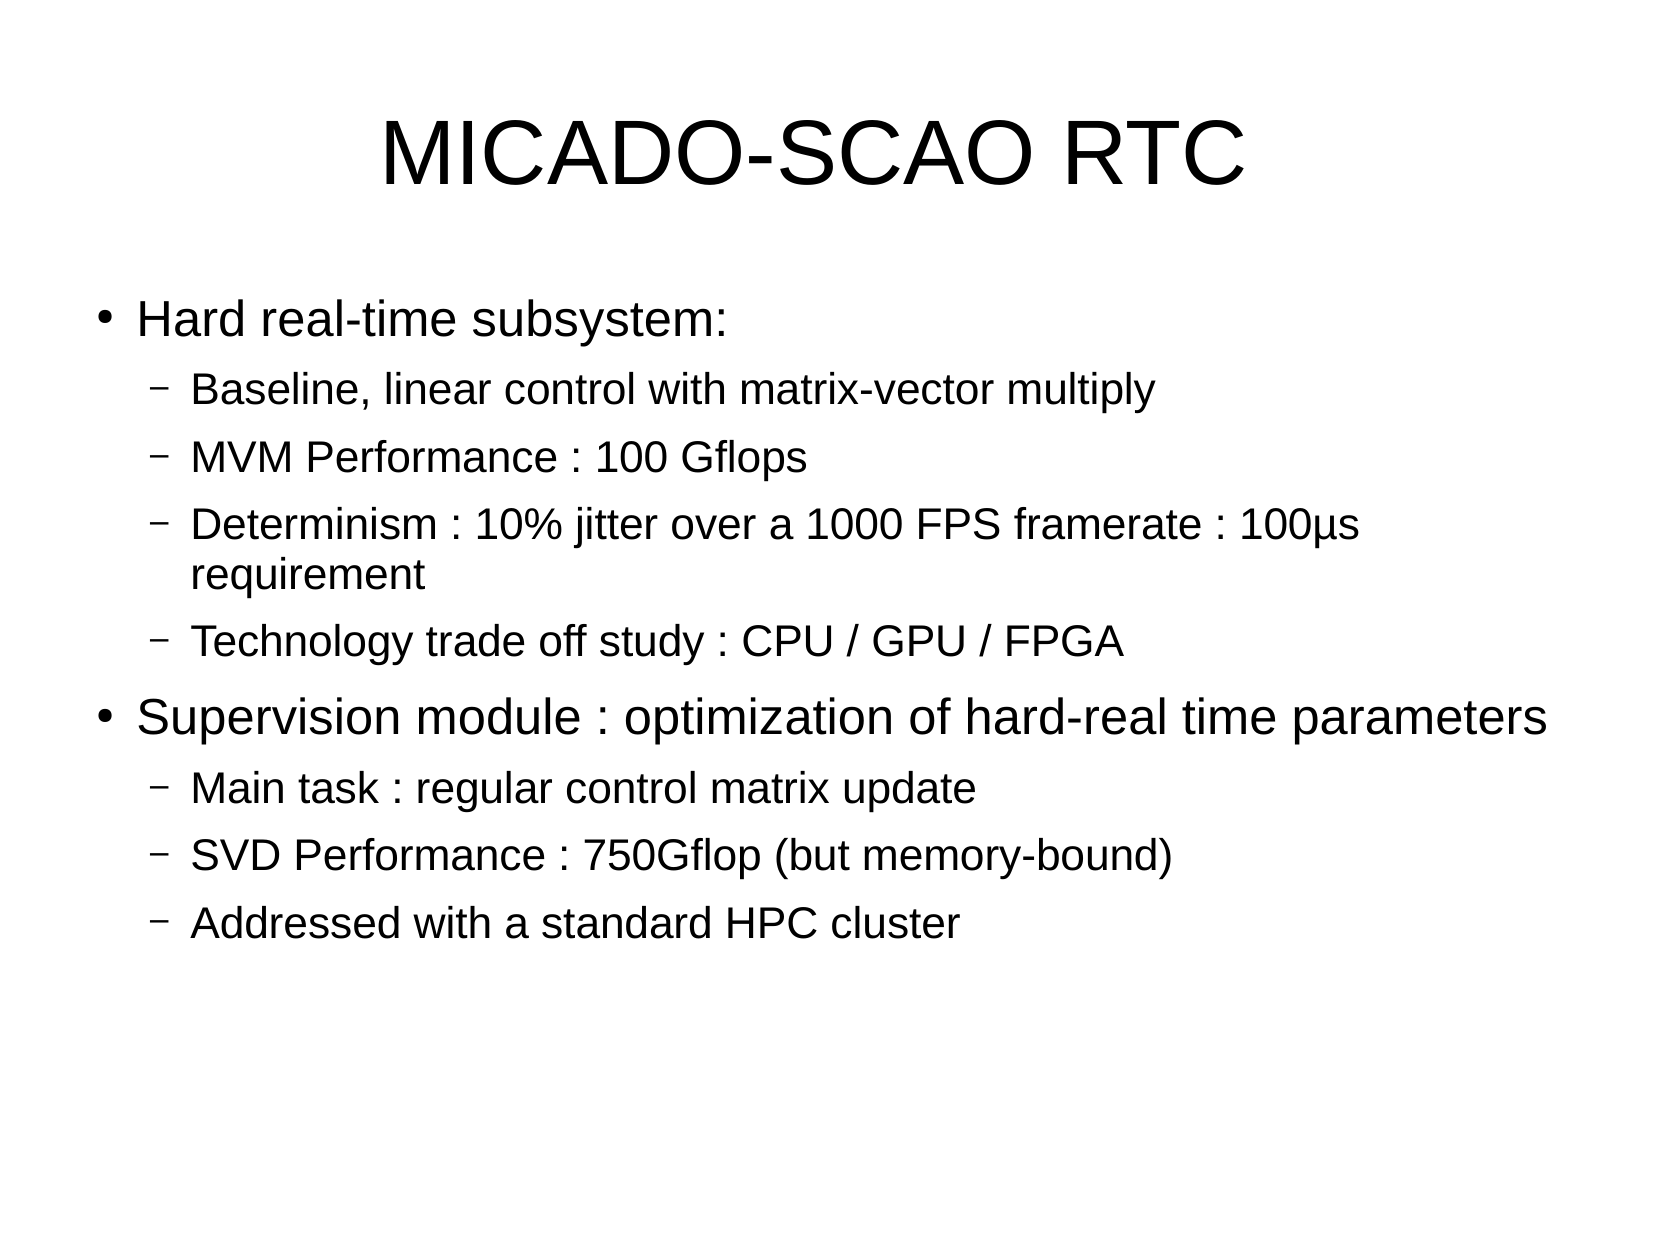

# MICADO-SCAO RTC
Hard real-time subsystem:
Baseline, linear control with matrix-vector multiply
MVM Performance : 100 Gflops
Determinism : 10% jitter over a 1000 FPS framerate : 100µs requirement
Technology trade off study : CPU / GPU / FPGA
Supervision module : optimization of hard-real time parameters
Main task : regular control matrix update
SVD Performance : 750Gflop (but memory-bound)
Addressed with a standard HPC cluster